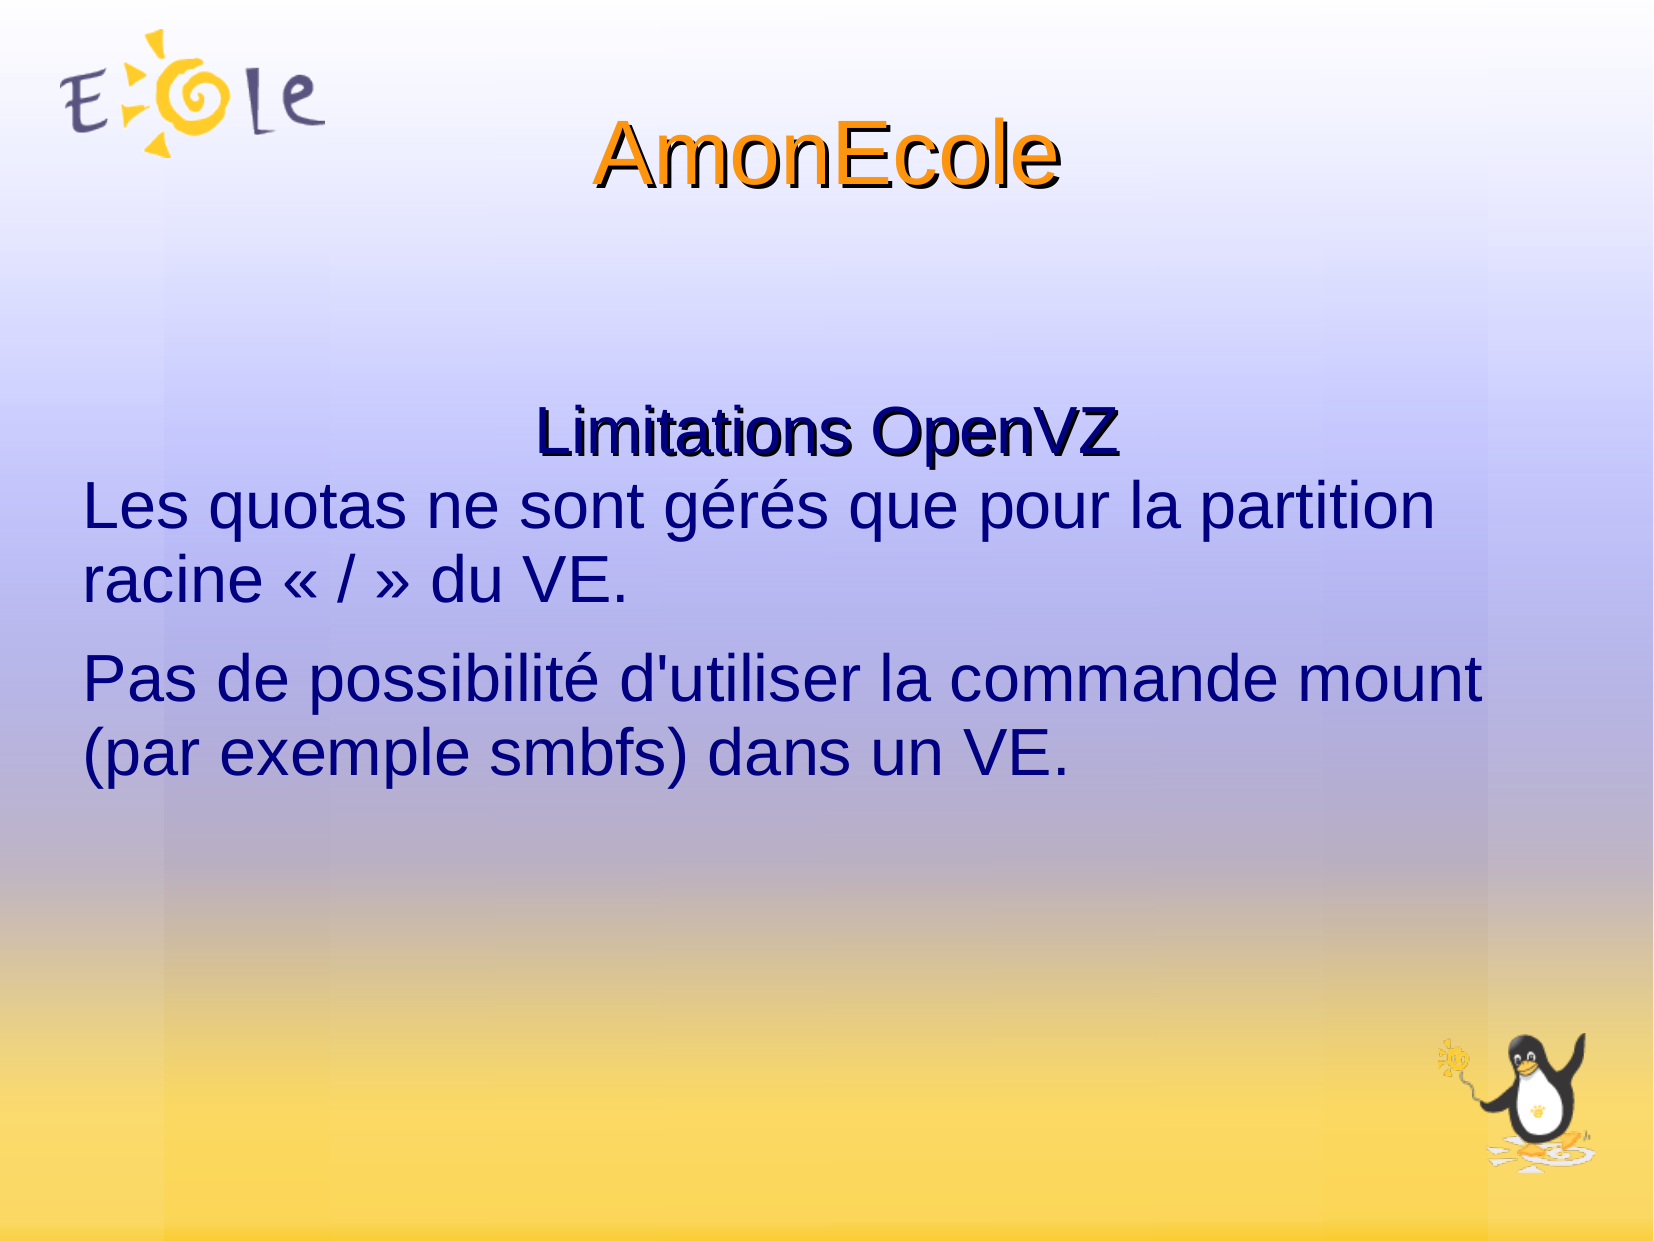

# AmonEcole
Limitations OpenVZ
Les quotas ne sont gérés que pour la partition racine « / » du VE.
Pas de possibilité d'utiliser la commande mount (par exemple smbfs) dans un VE.